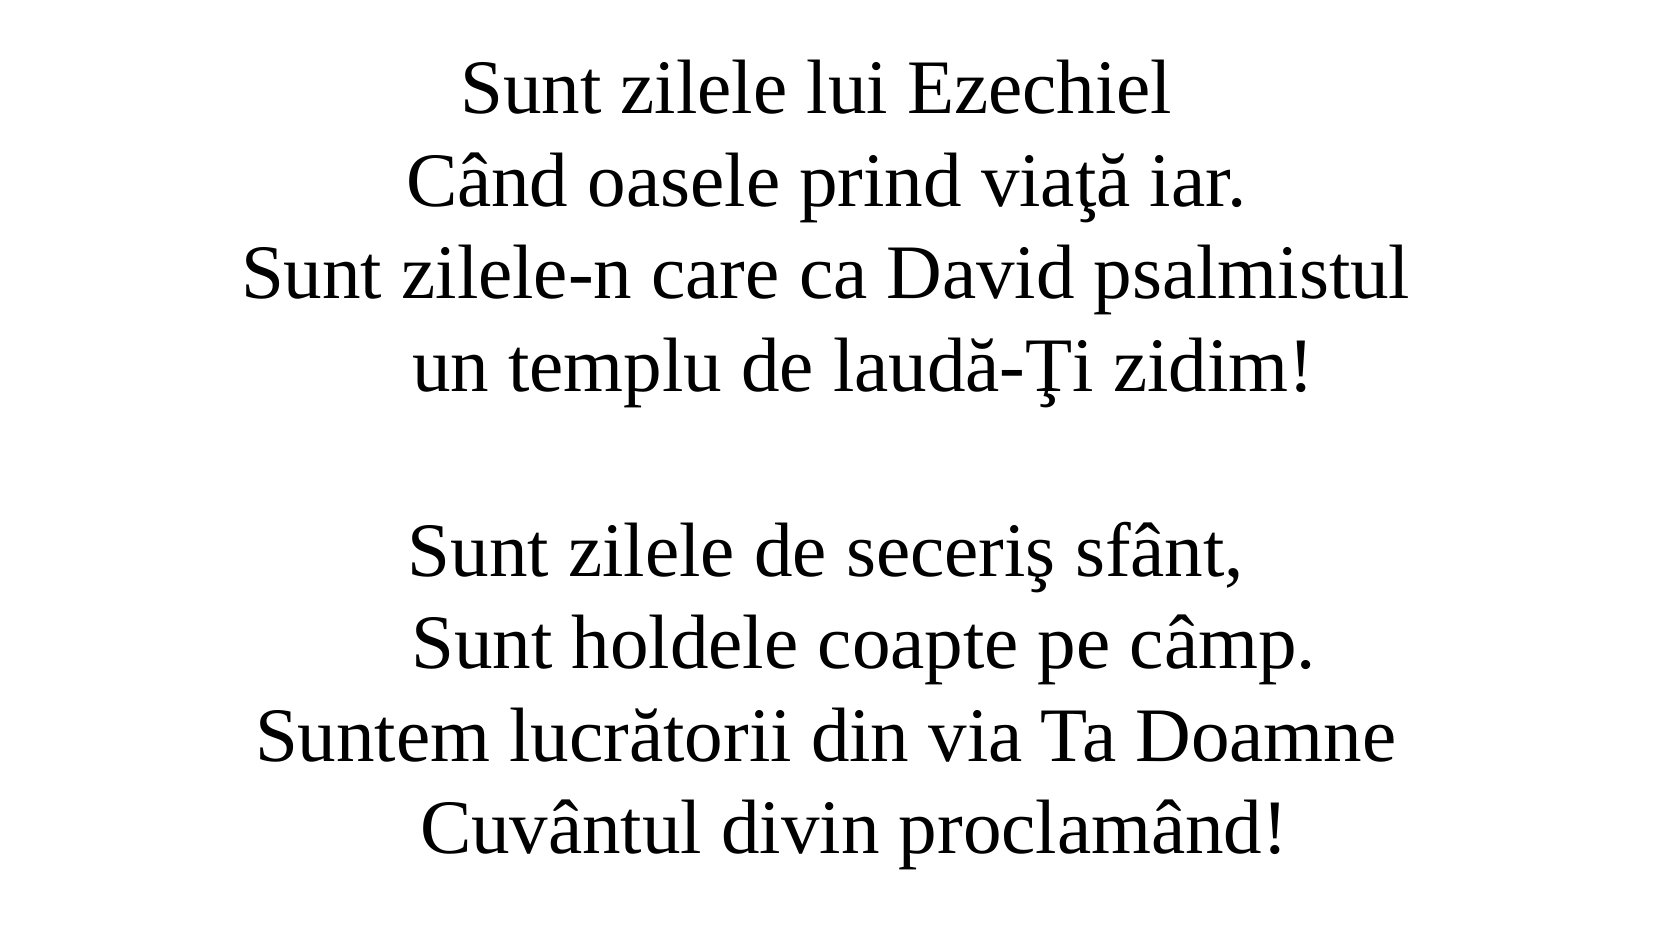

# Sunt zilele lui Ezechiel
Când oasele prind viaţă iar.
Sunt zilele-n care ca David psalmistul
	un templu de laudă-Ţi zidim!
Sunt zilele de seceriş sfânt,
	Sunt holdele coapte pe câmp.
Suntem lucrătorii din via Ta Doamne
	Cuvântul divin proclamând!.